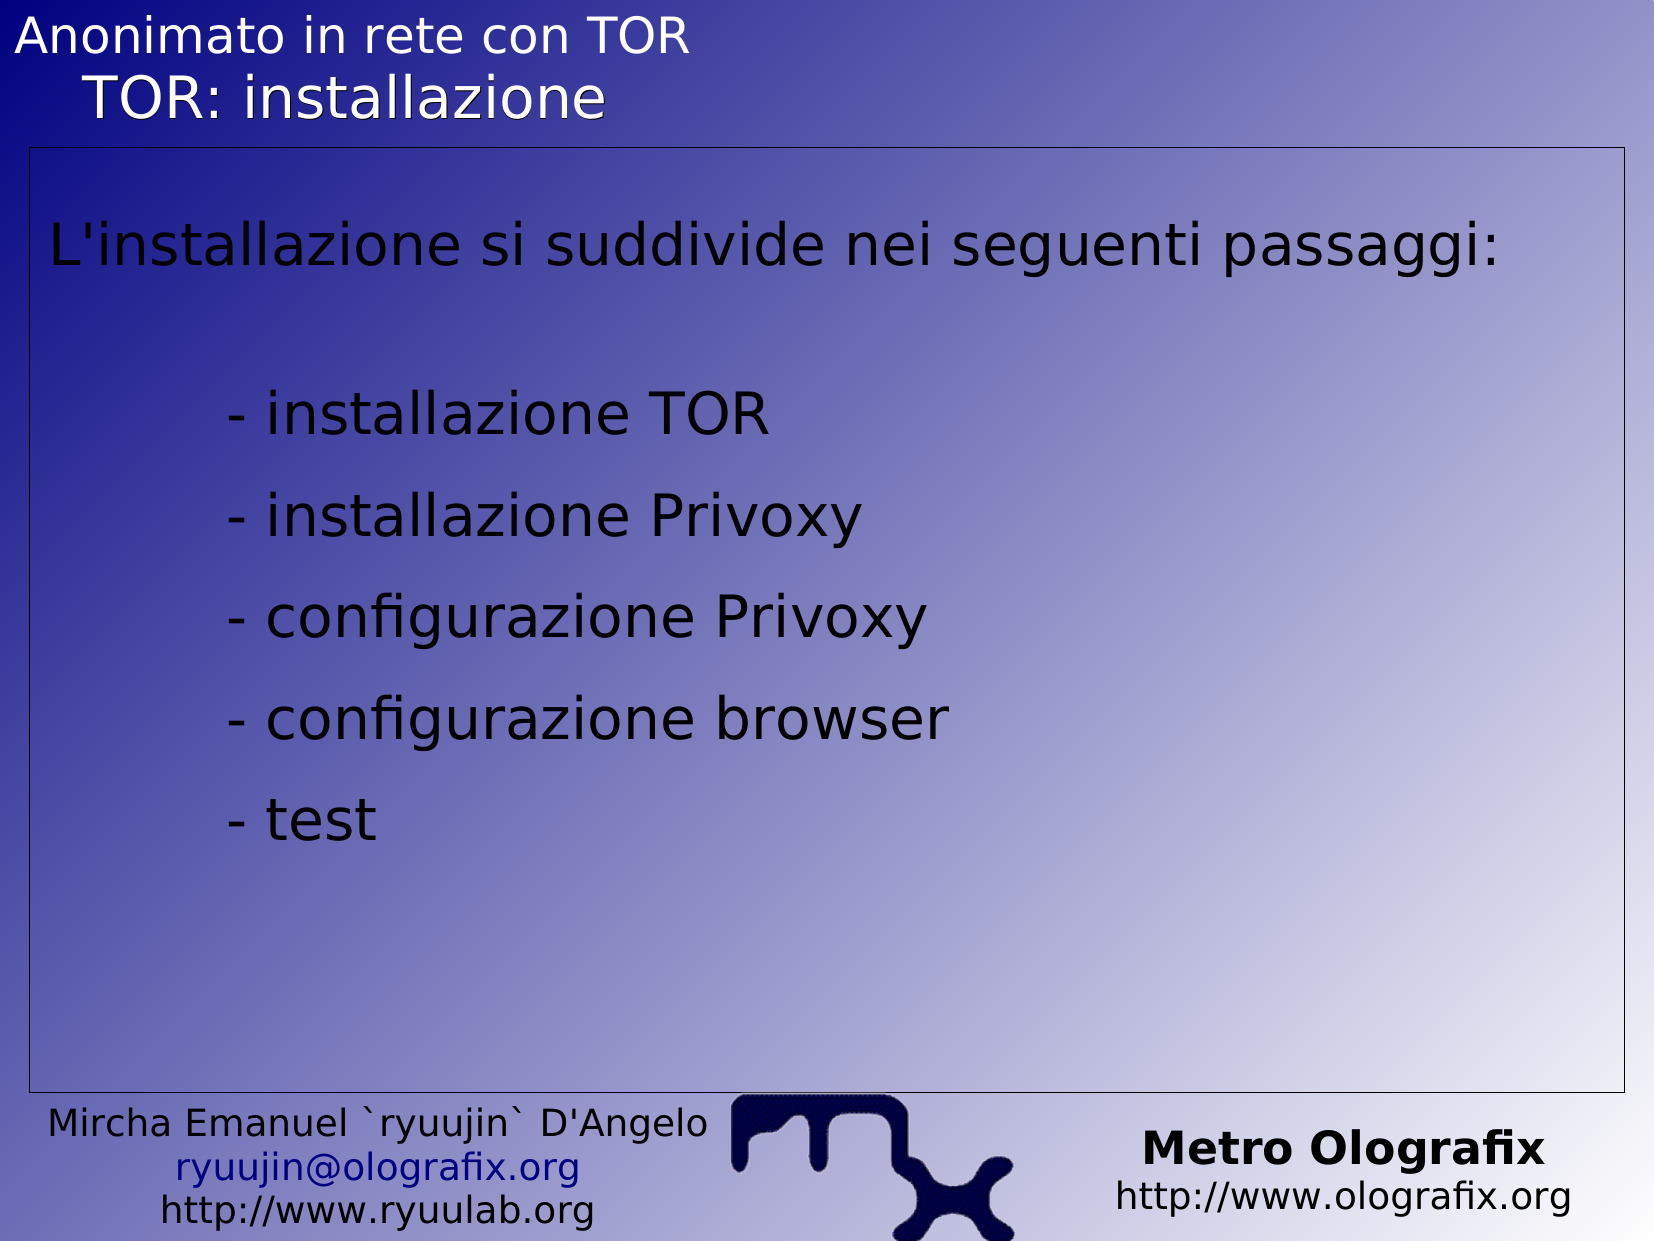

Anonimato in rete con TOR
# TOR: installazione
L'installazione si suddivide nei seguenti passaggi:
- installazione TOR
- installazione Privoxy
- configurazione Privoxy
- configurazione browser
- test
Mircha Emanuel `ryuujin` D'Angelo
ryuujin@olografix.org
http://www.ryuulab.org
Metro Olografix
http://www.olografix.org